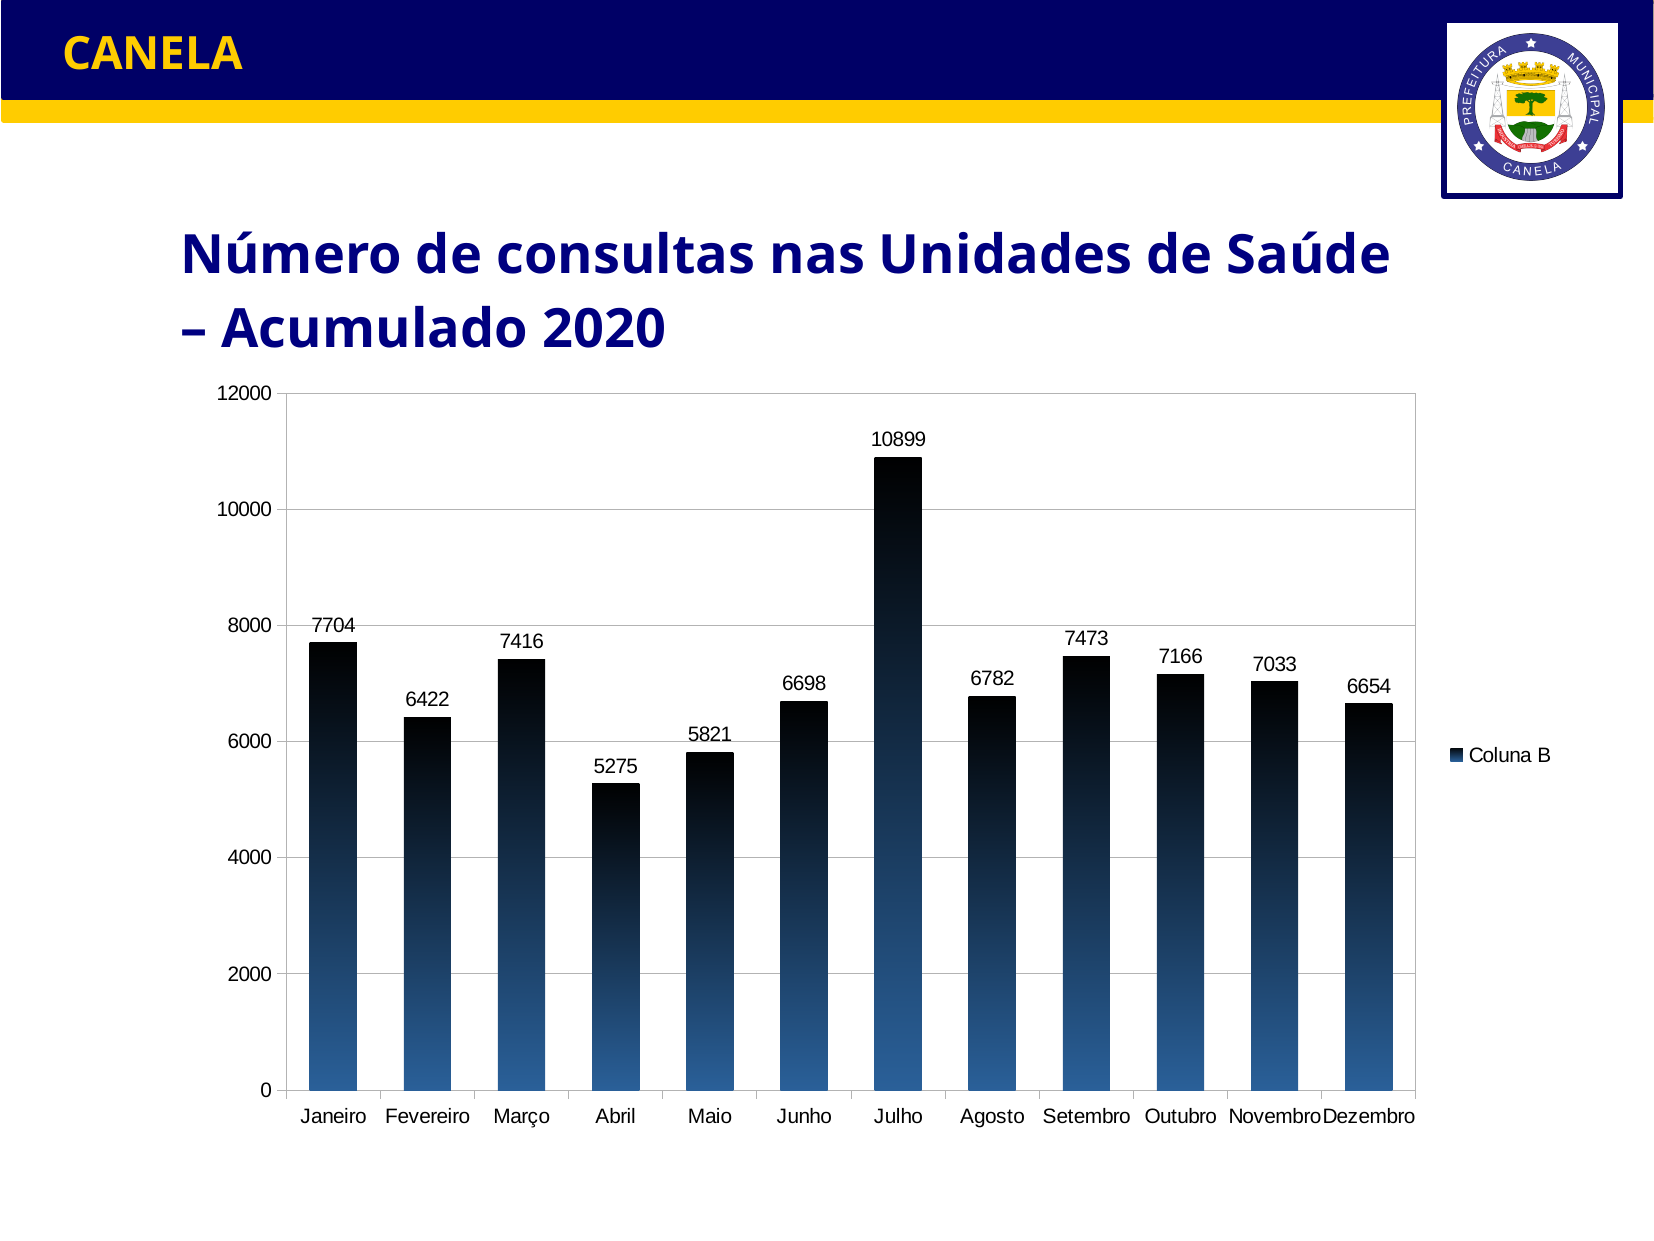

CANELA
CANELA
Número de consultas nas Unidades de Saúde – Acumulado 2020
### Chart
| Category | Coluna B |
|---|---|
| Janeiro | 7704.0 |
| Fevereiro | 6422.0 |
| Março | 7416.0 |
| Abril | 5275.0 |
| Maio | 5821.0 |
| Junho | 6698.0 |
| Julho | 10899.0 |
| Agosto | 6782.0 |
| Setembro | 7473.0 |
| Outubro | 7166.0 |
| Novembro | 7033.0 |
| Dezembro | 6654.0 |